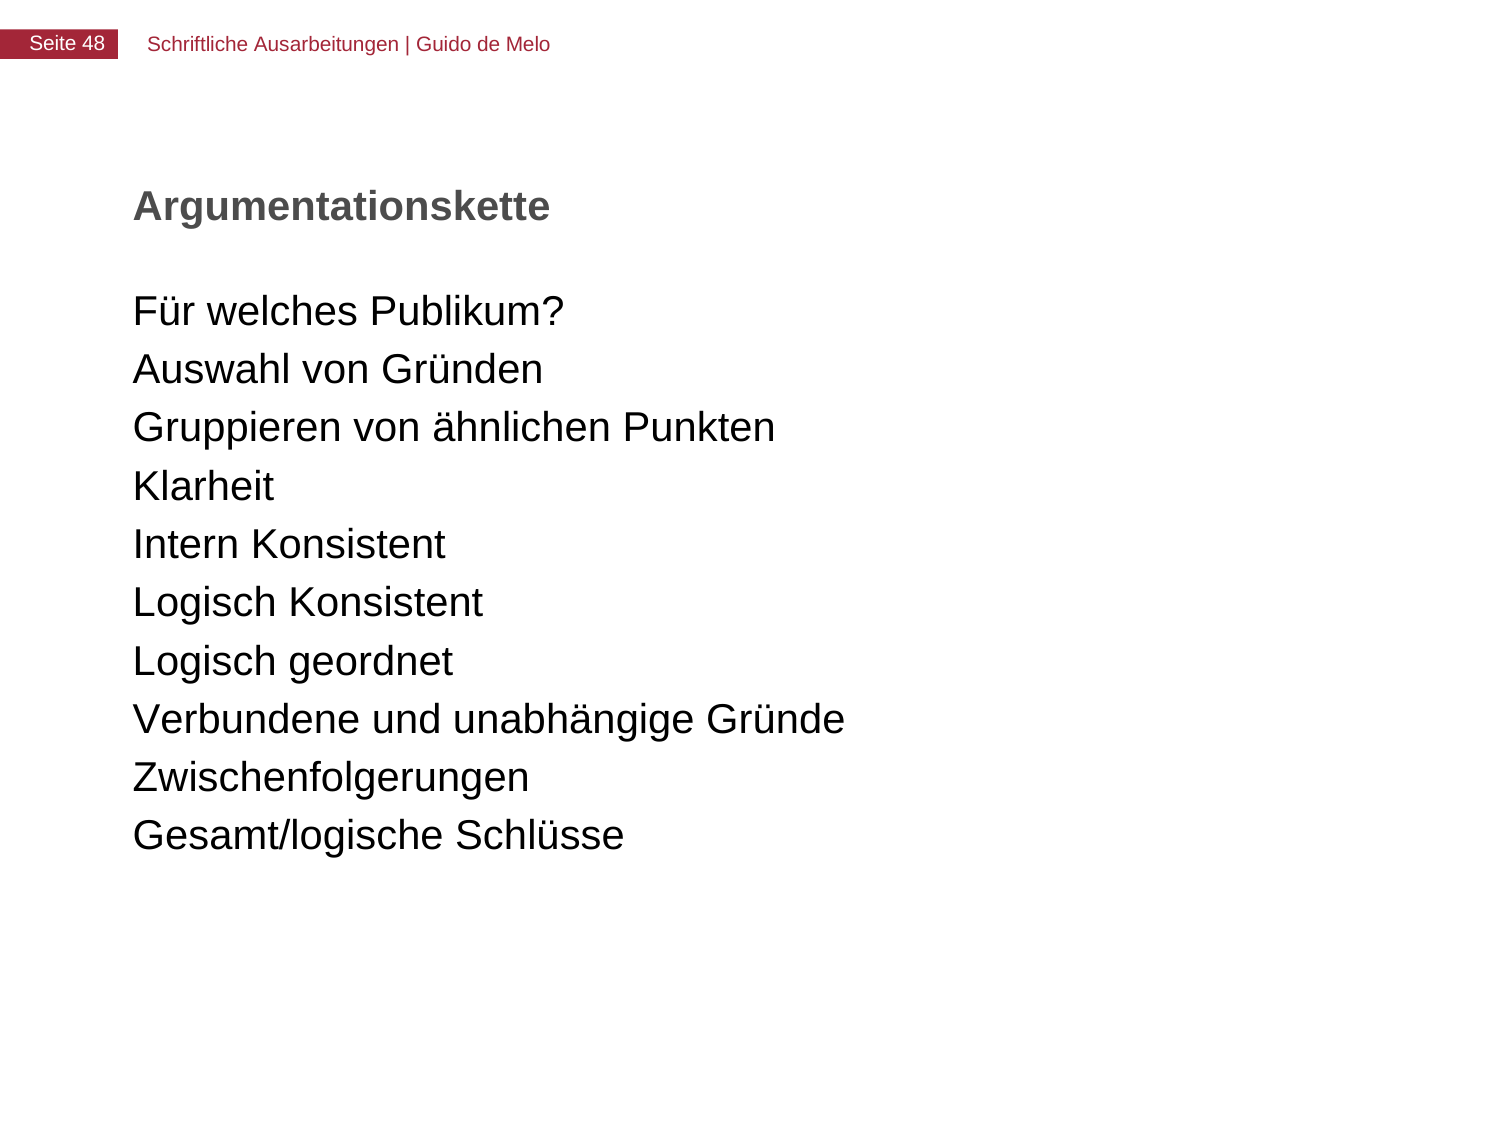

# Argumentationskette
Für welches Publikum?
Auswahl von Gründen
Gruppieren von ähnlichen Punkten
Klarheit
Intern Konsistent
Logisch Konsistent
Logisch geordnet
Verbundene und unabhängige Gründe
Zwischenfolgerungen
Gesamt/logische Schlüsse